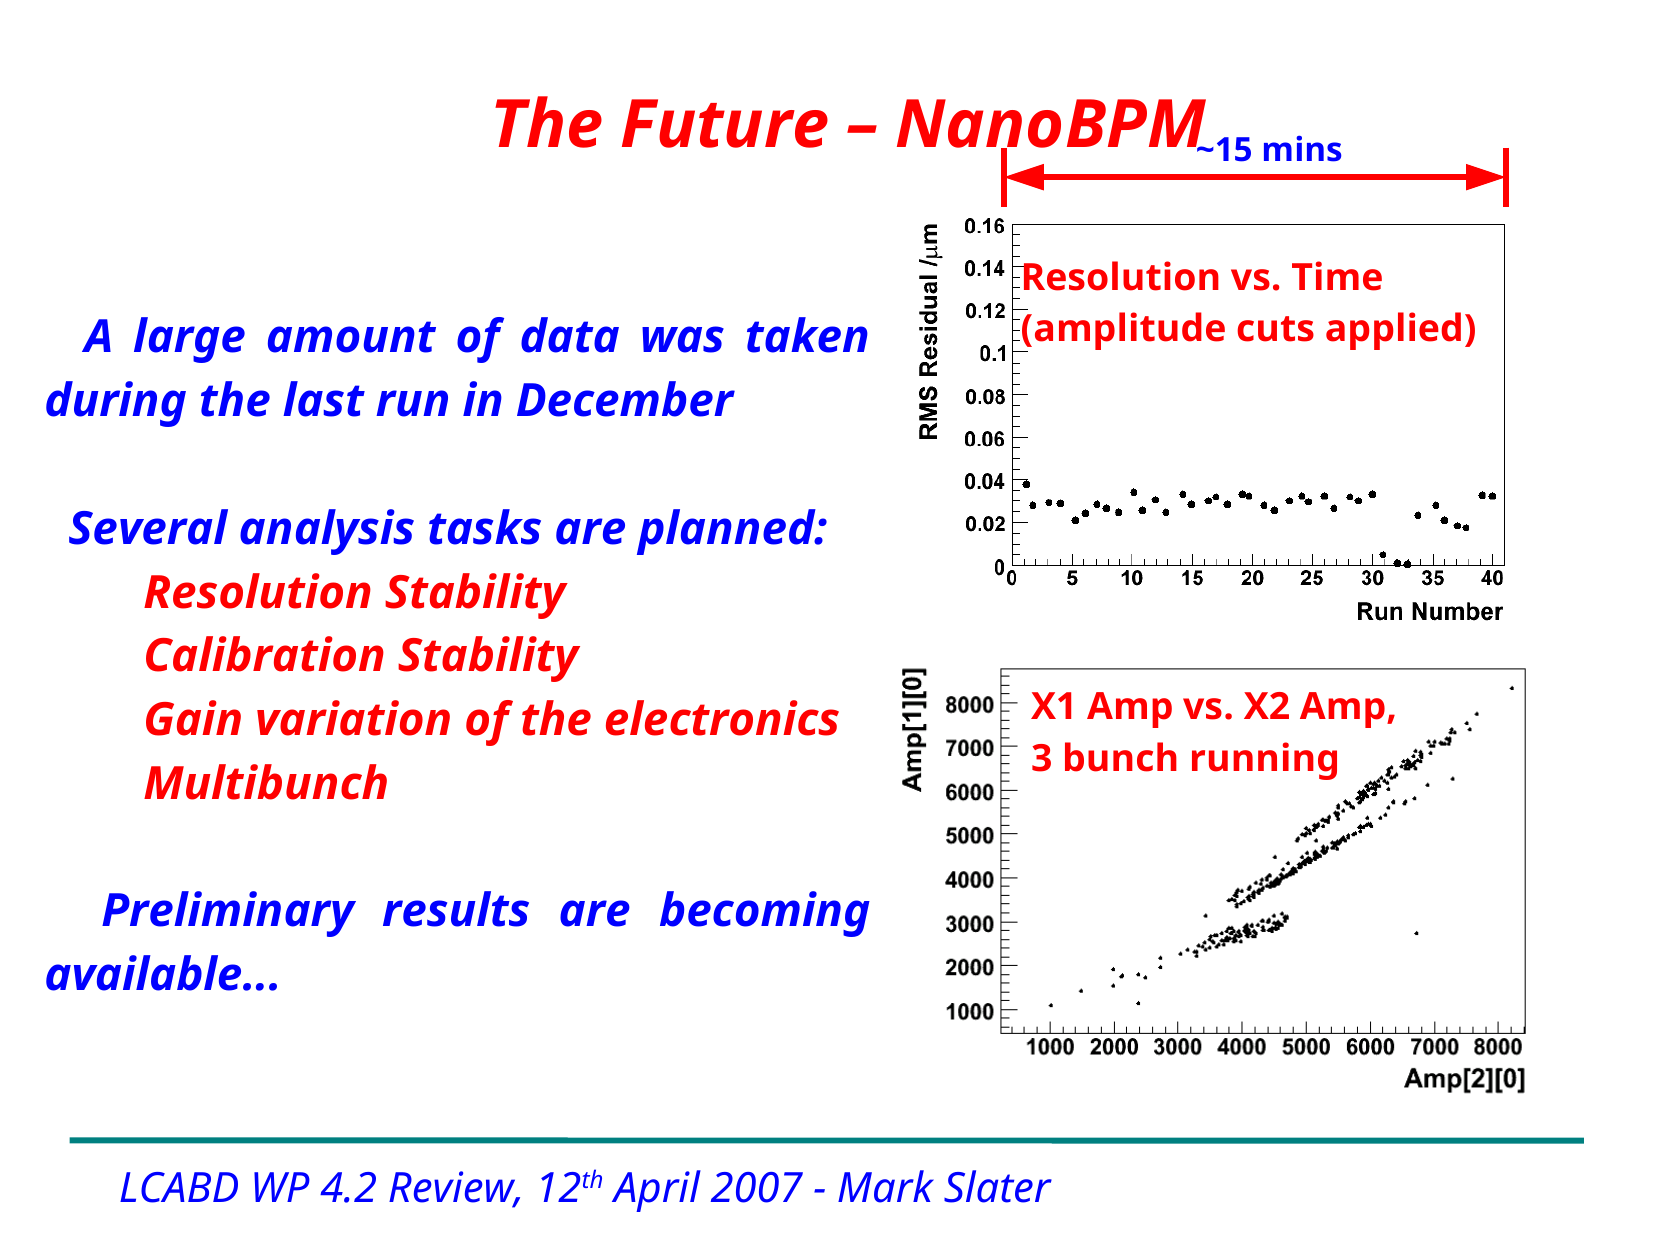

The Future – NanoBPM
~15 mins
Resolution vs. Time
(amplitude cuts applied)
 A large amount of data was taken during the last run in December
 Several analysis tasks are planned:
 Resolution Stability
 Calibration Stability
 Gain variation of the electronics
 Multibunch
 Preliminary results are becoming available...
X1 Amp vs. X2 Amp,
3 bunch running
LCABD WP 4.2 Review, 12th April 2007 - Mark Slater